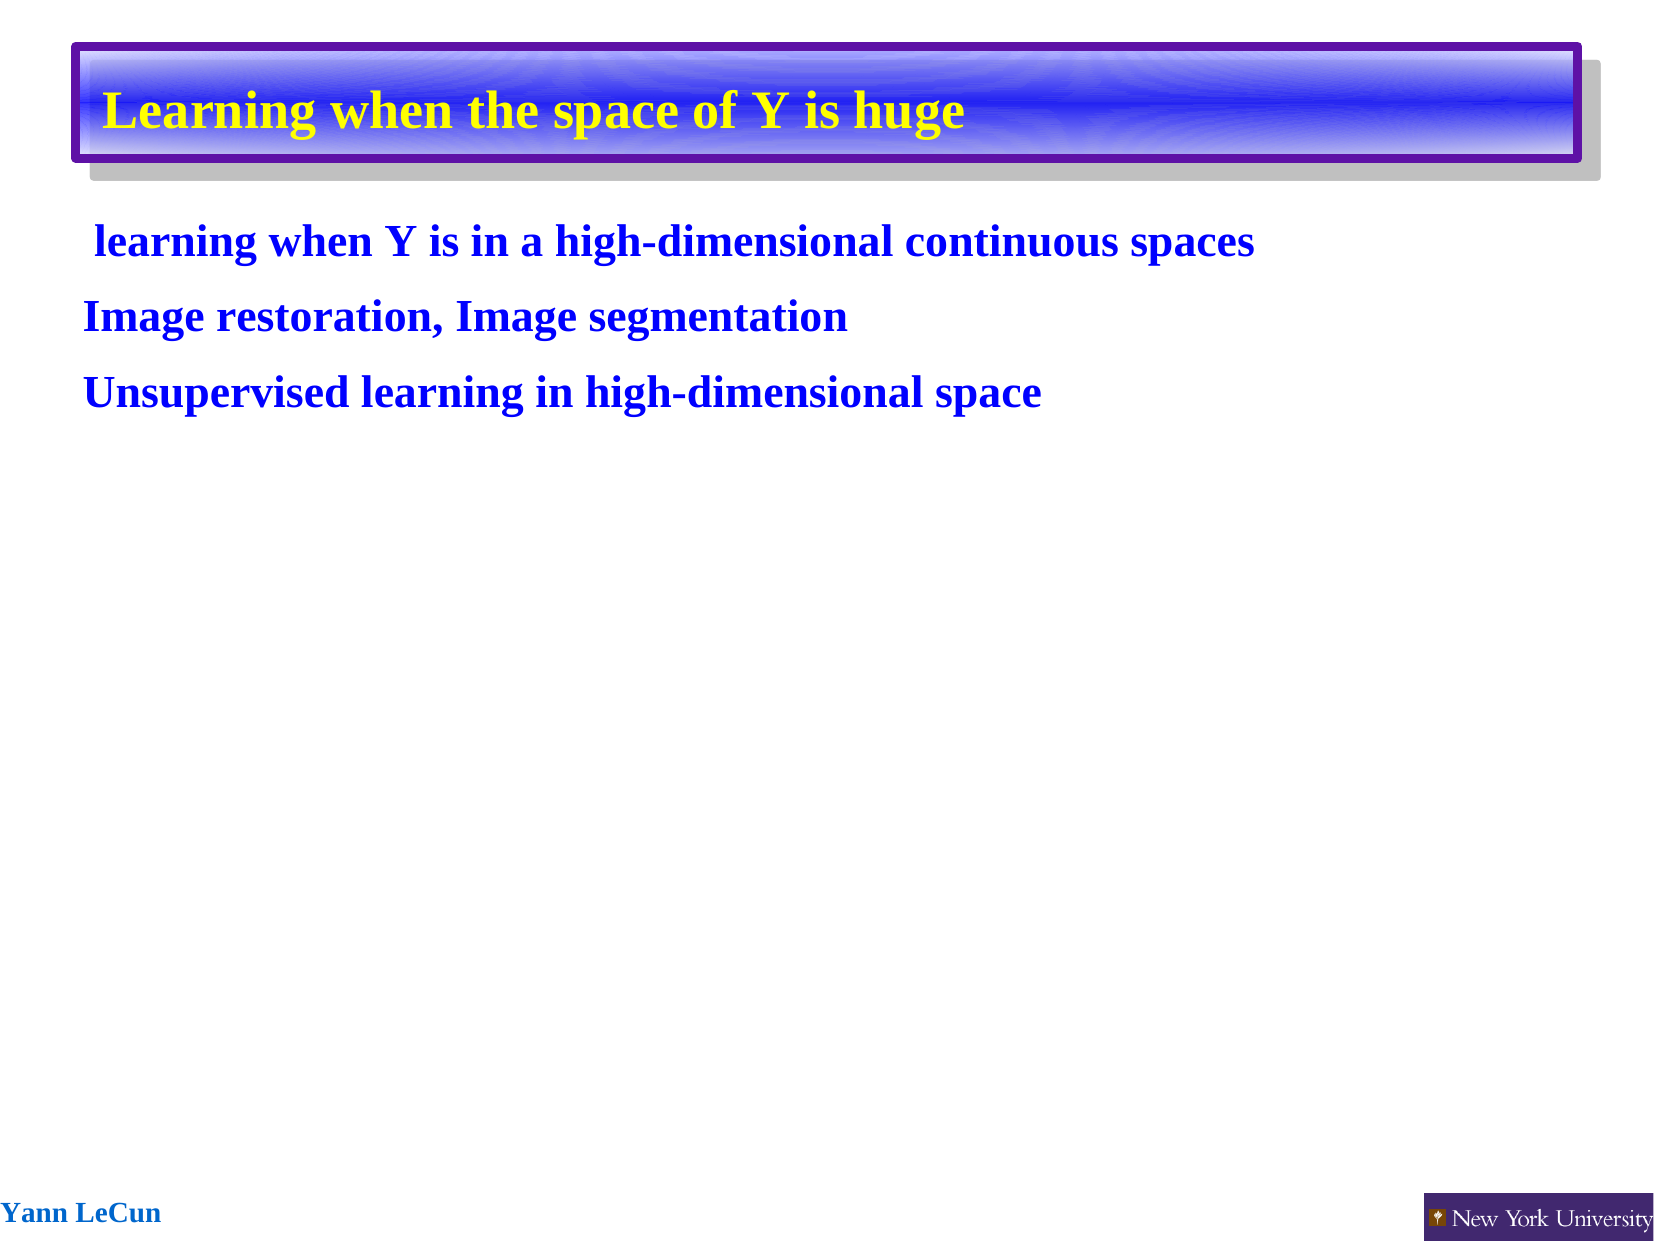

# Learning when the space of Y is huge
 learning when Y is in a high-dimensional continuous spaces
Image restoration, Image segmentation
Unsupervised learning in high-dimensional space